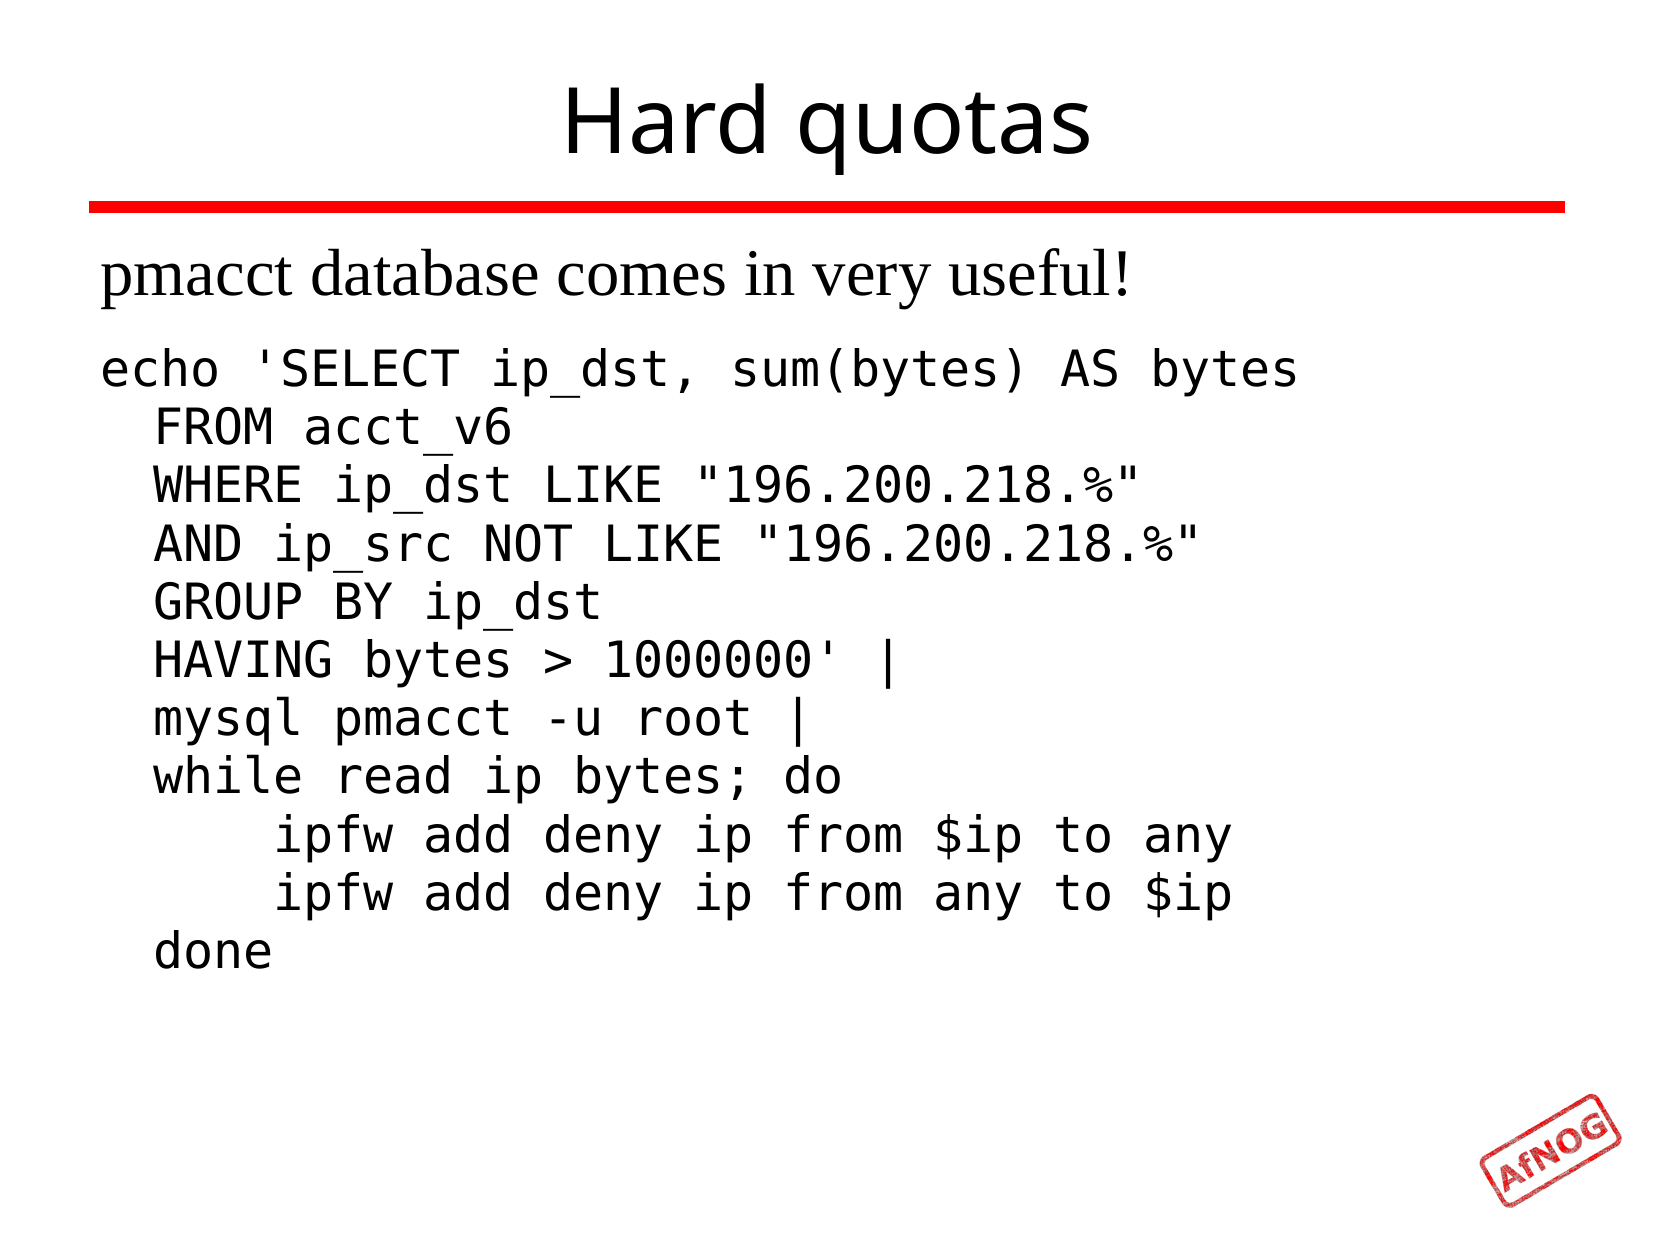

# Hard quotas
pmacct database comes in very useful!
echo 'SELECT ip_dst, sum(bytes) AS bytes
FROM acct_v6
WHERE ip_dst LIKE "196.200.218.%"
AND ip_src NOT LIKE "196.200.218.%"
GROUP BY ip_dst
HAVING bytes > 1000000' |
mysql pmacct -u root |
while read ip bytes; do
 ipfw add deny ip from $ip to any
 ipfw add deny ip from any to $ip
done